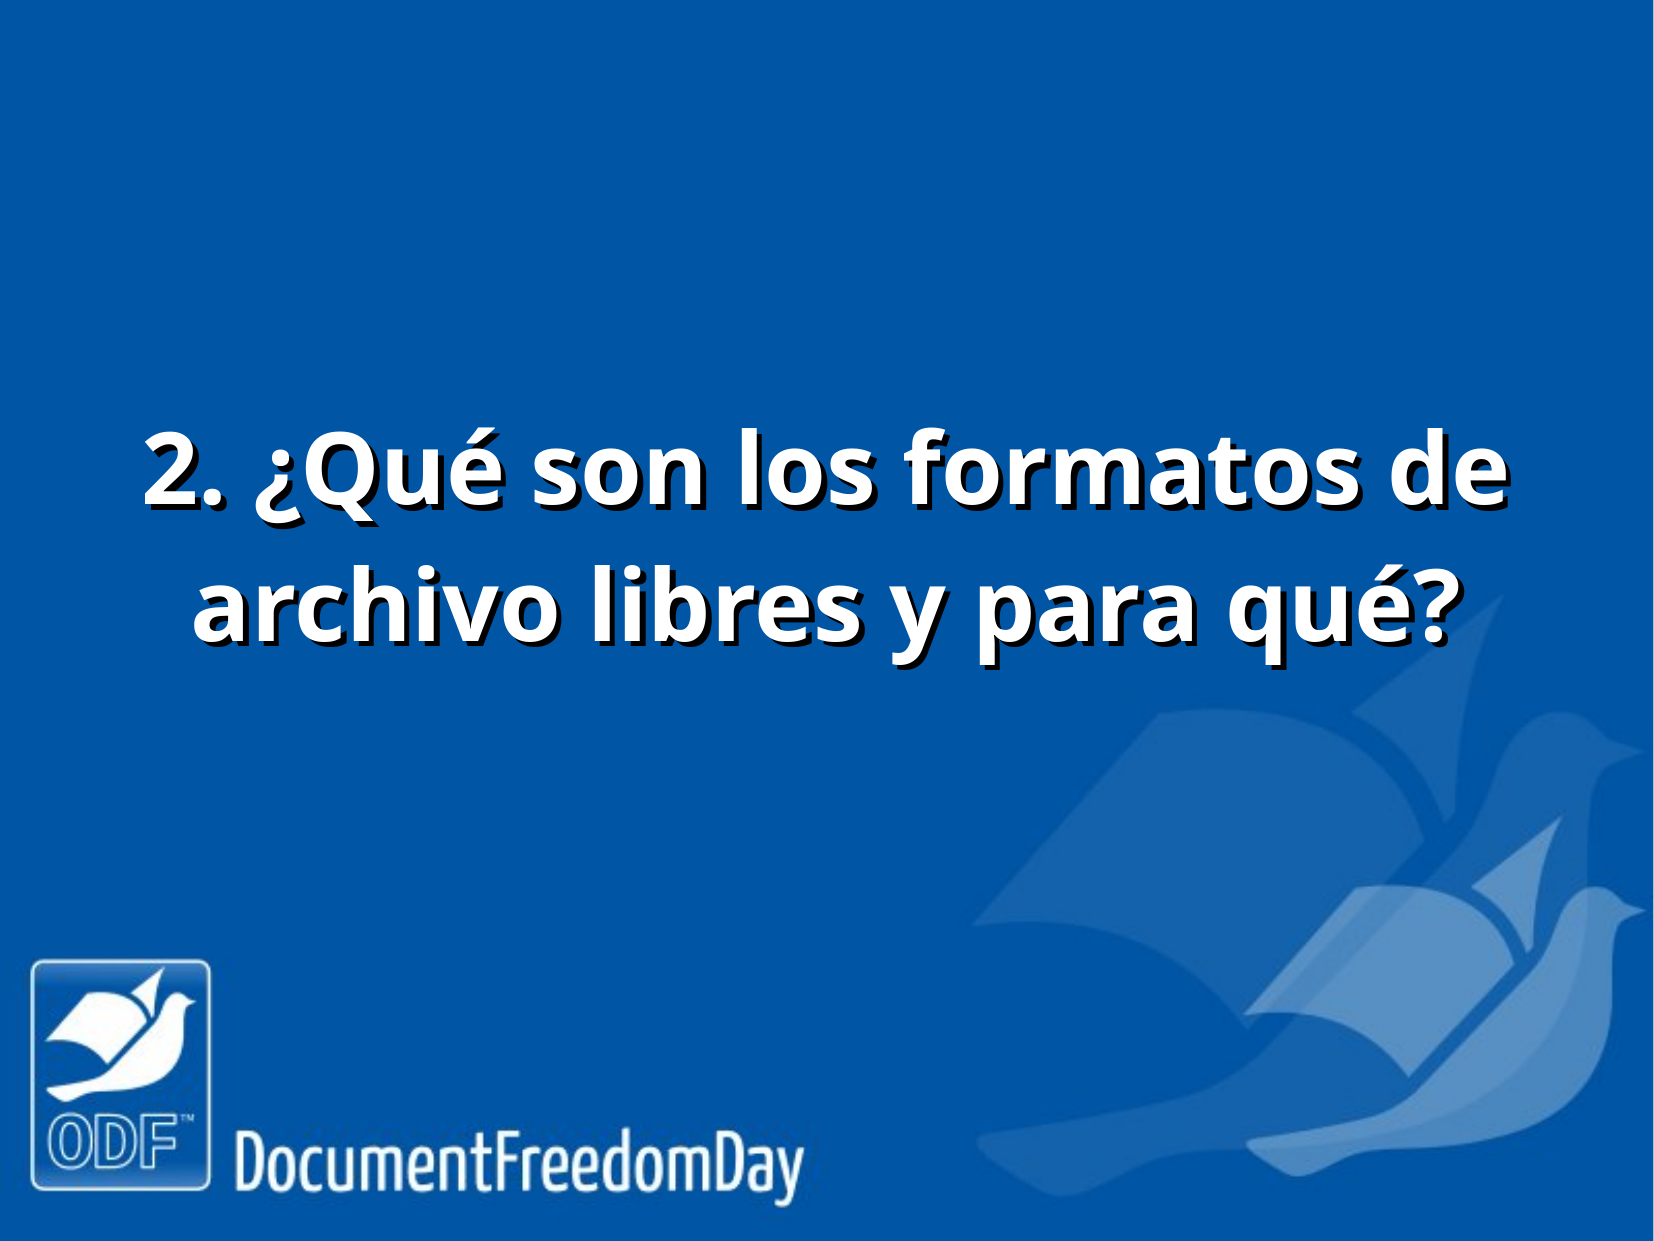

# 2. ¿Qué son los formatos de archivo libres y para qué?